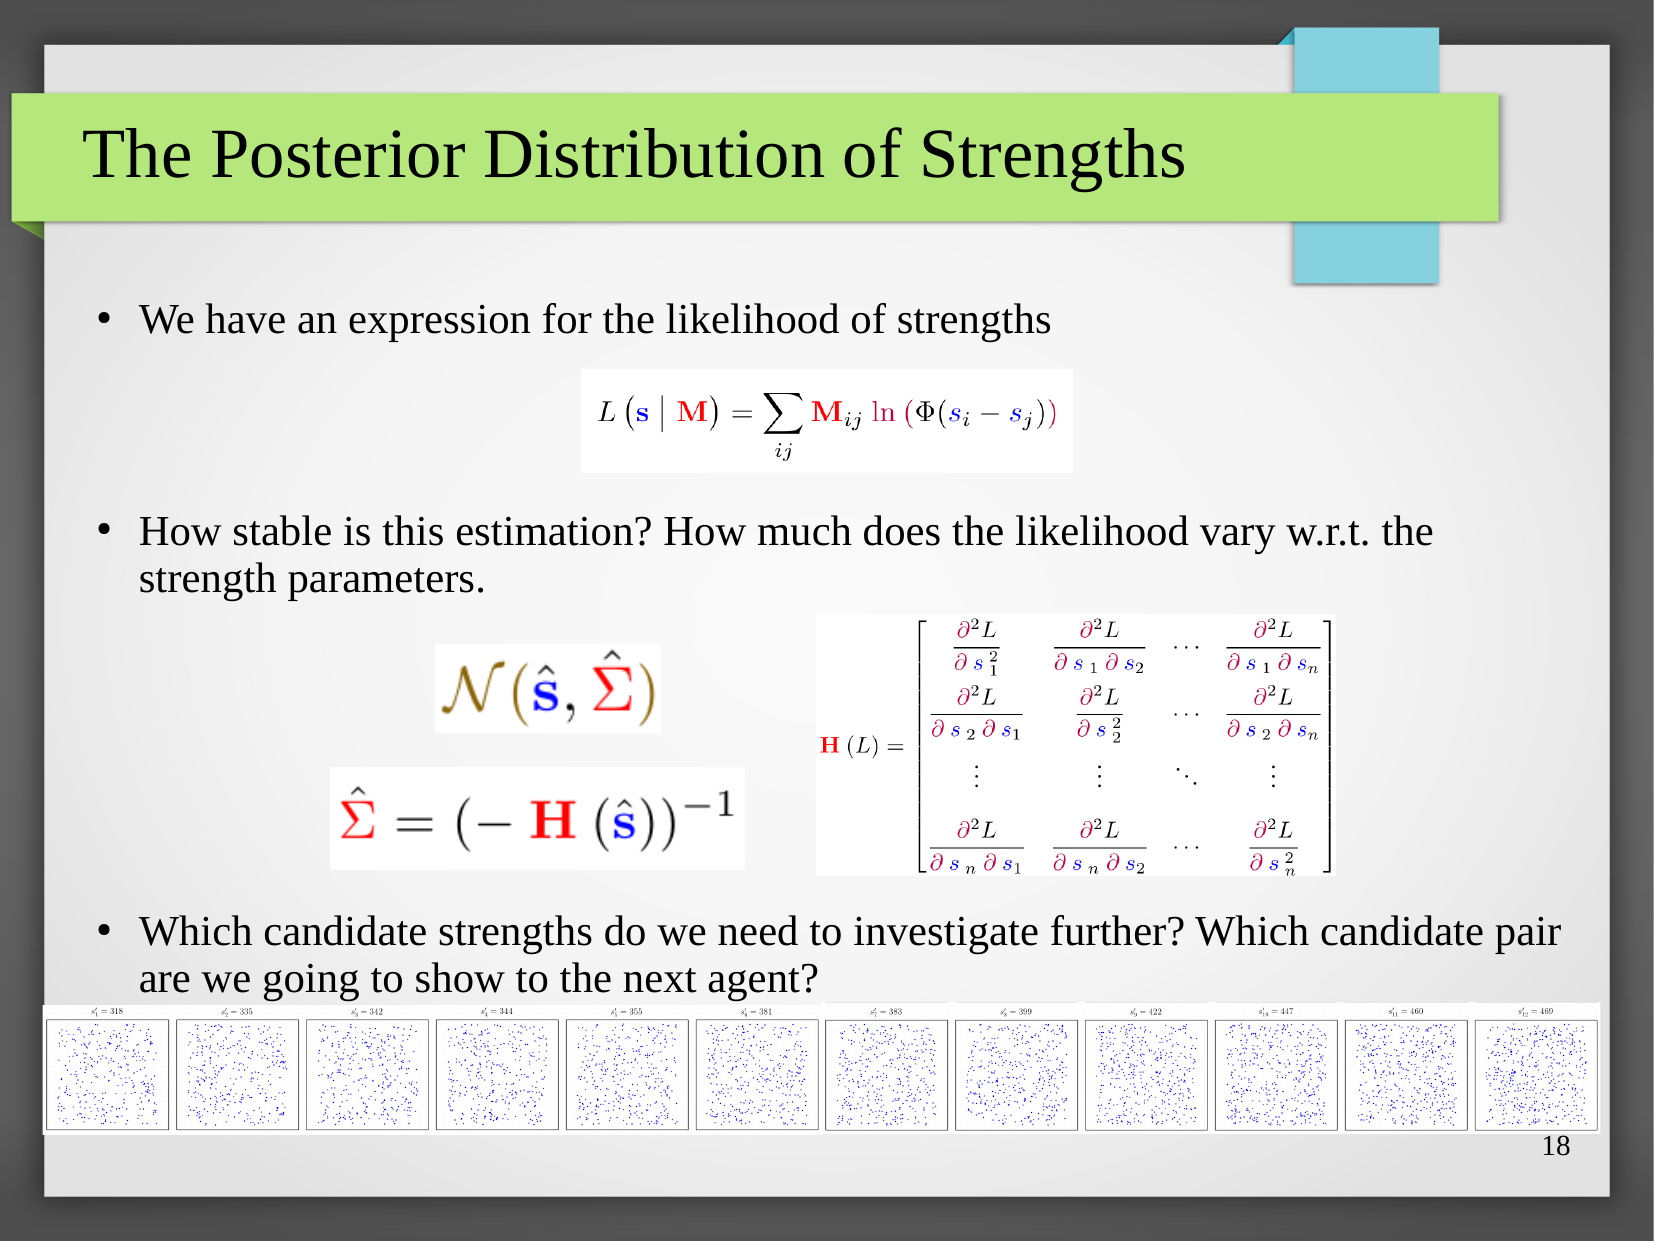

# The Posterior Distribution of Strengths
We have an expression for the likelihood of strengths
How stable is this estimation? How much does the likelihood vary w.r.t. the strength parameters.
Which candidate strengths do we need to investigate further? Which candidate pair are we going to show to the next agent?
18